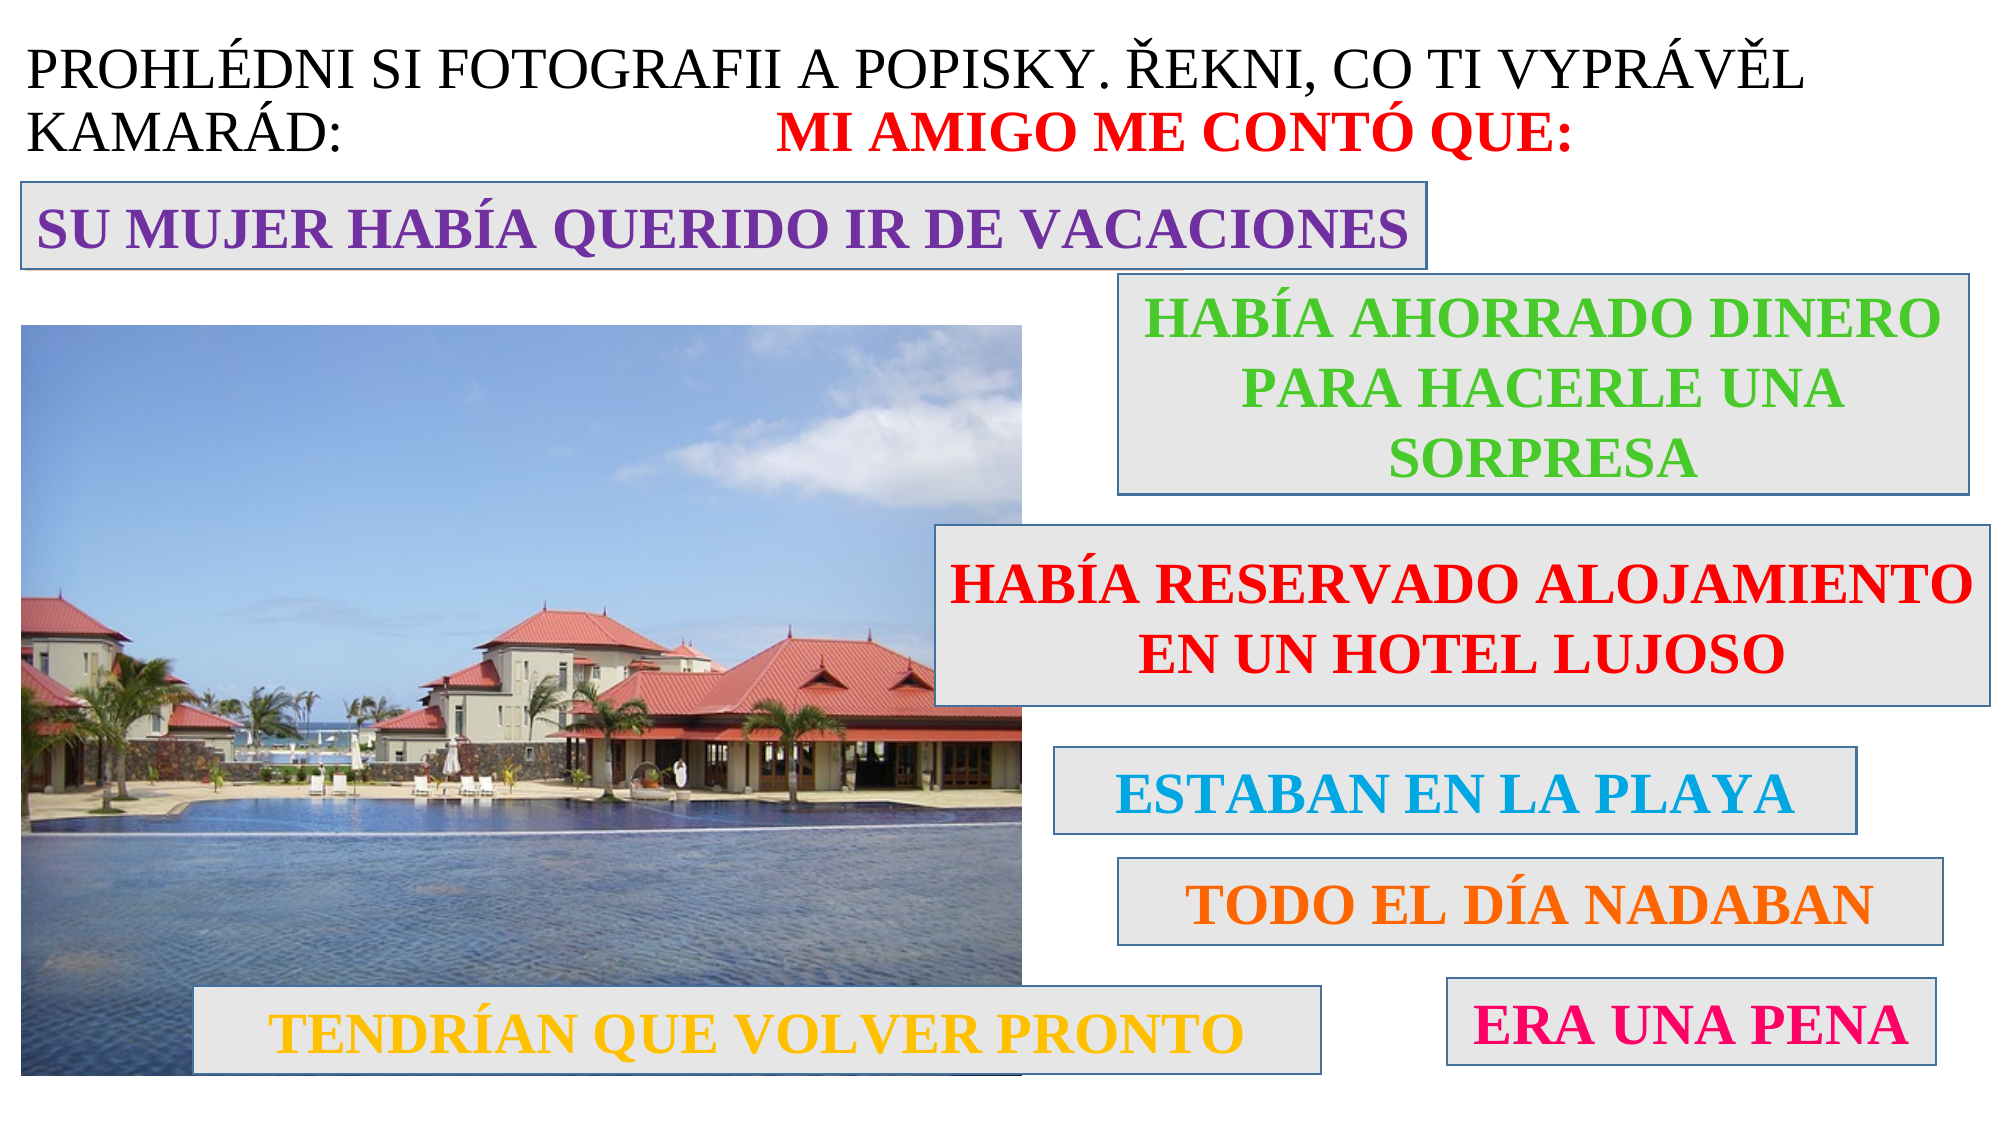

# PROHLÉDNI SI FOTOGRAFII A POPISKY. ŘEKNI, CO TI VYPRÁVĚL KAMARÁD:			MI AMIGO ME CONTÓ QUE:
SU MUJER HABÍA QUERIDO IR DE VACACIONES
MI MUJER QUERÍA IR DE VACACIONES
HABÍA AHORRADO DINERO PARA HACERLE UNA SORPRESA
AHORRÉ DINERO PARA HACERLE UNA SORPRESA
HABÍA RESERVADO ALOJAMIENTO EN UN HOTEL LUJOSO
RESERVÉ ALOJAMIENTO EN UN HOTEL LUJOSO
ESTABAN EN LA PLAYA
ESTAMOS EN LA PLAYA
TODO EL DÍA NADAMOS
TODO EL DÍA NADABAN
ERA UNA PENA
ES UNA PENA
TENDRÍAN QUE VOLVER PRONTO
TENDREMOS QUE VOLVER PRONTO